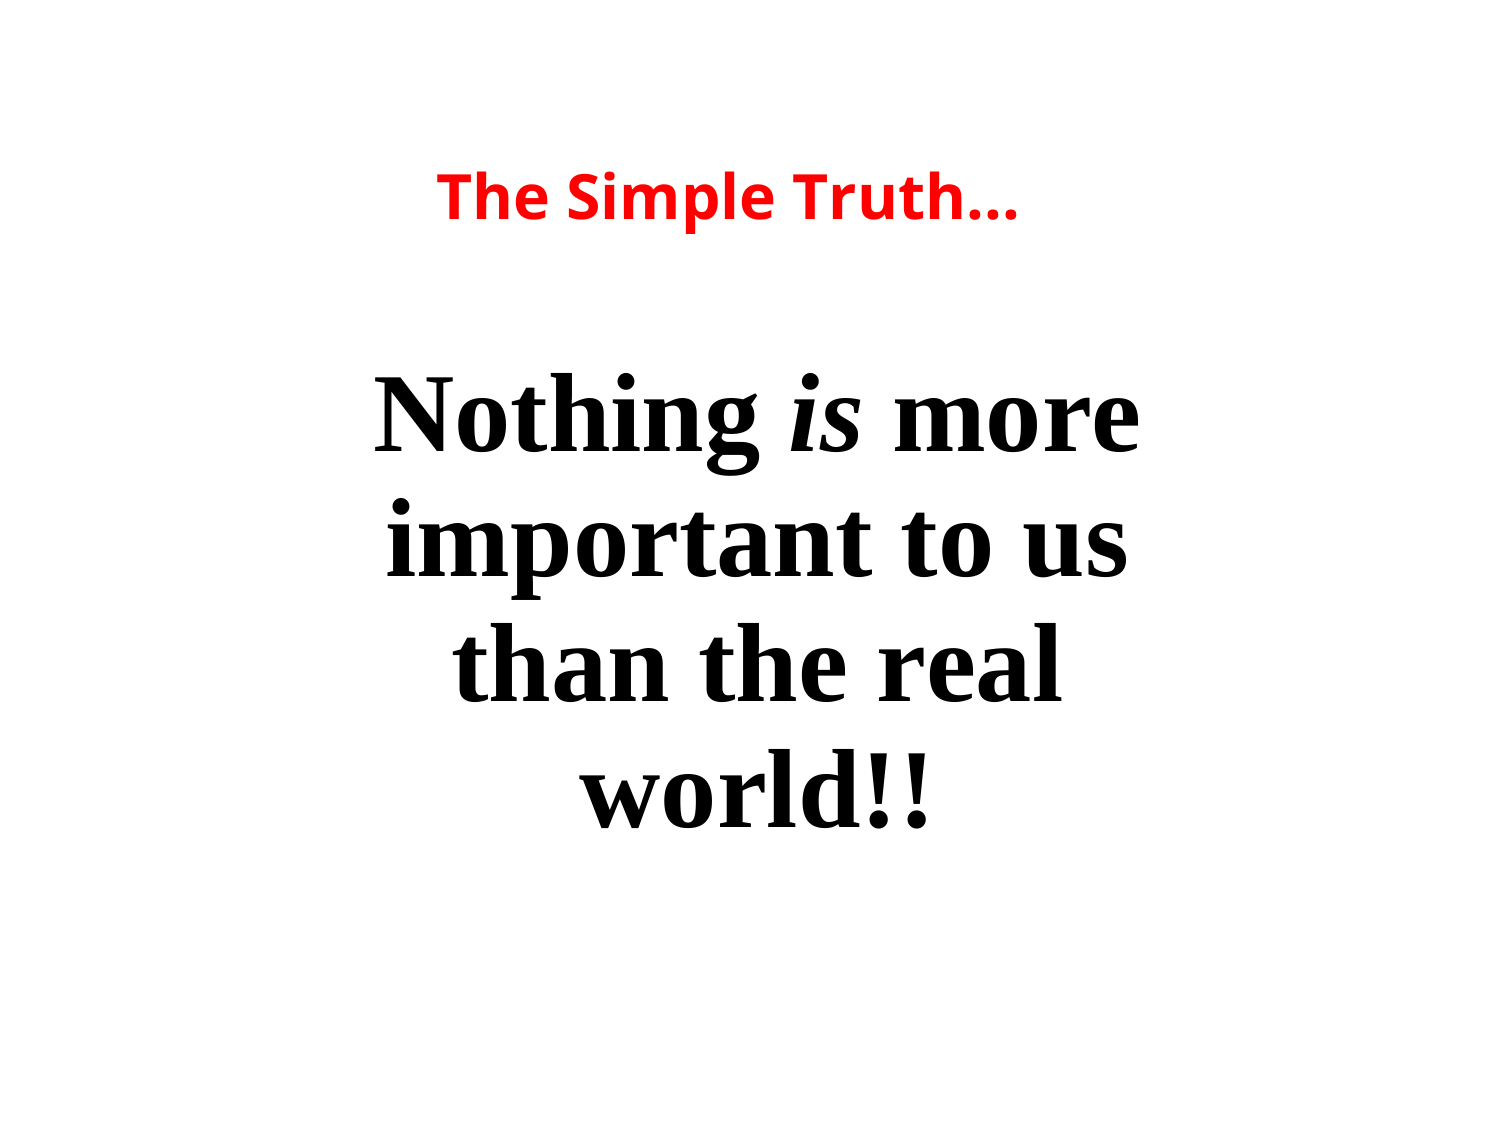

The Simple Truth...
Nothing is more important to us than the real world!!